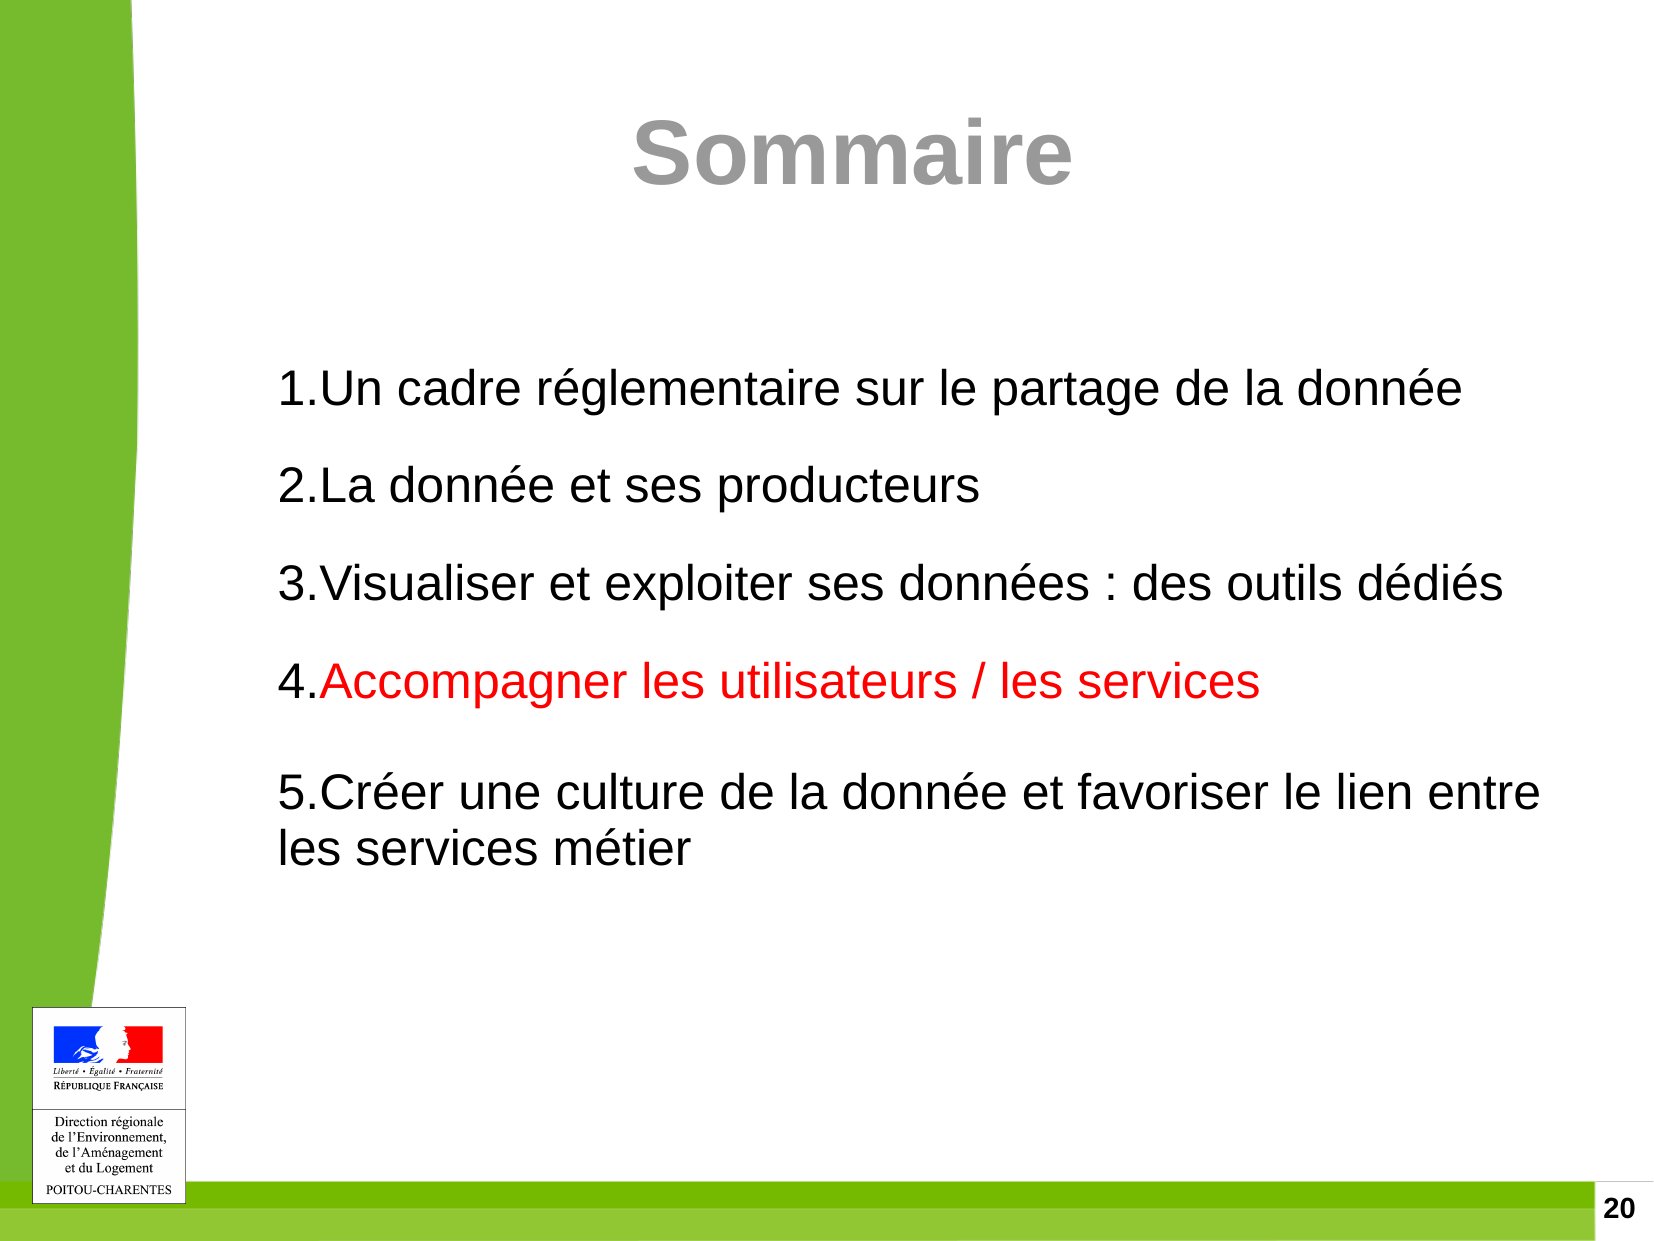

# Sommaire
Un cadre réglementaire sur le partage de la donnée
La donnée et ses producteurs
Visualiser et exploiter ses données : des outils dédiés
Accompagner les utilisateurs / les services
Créer une culture de la donnée et favoriser le lien entre les services métier